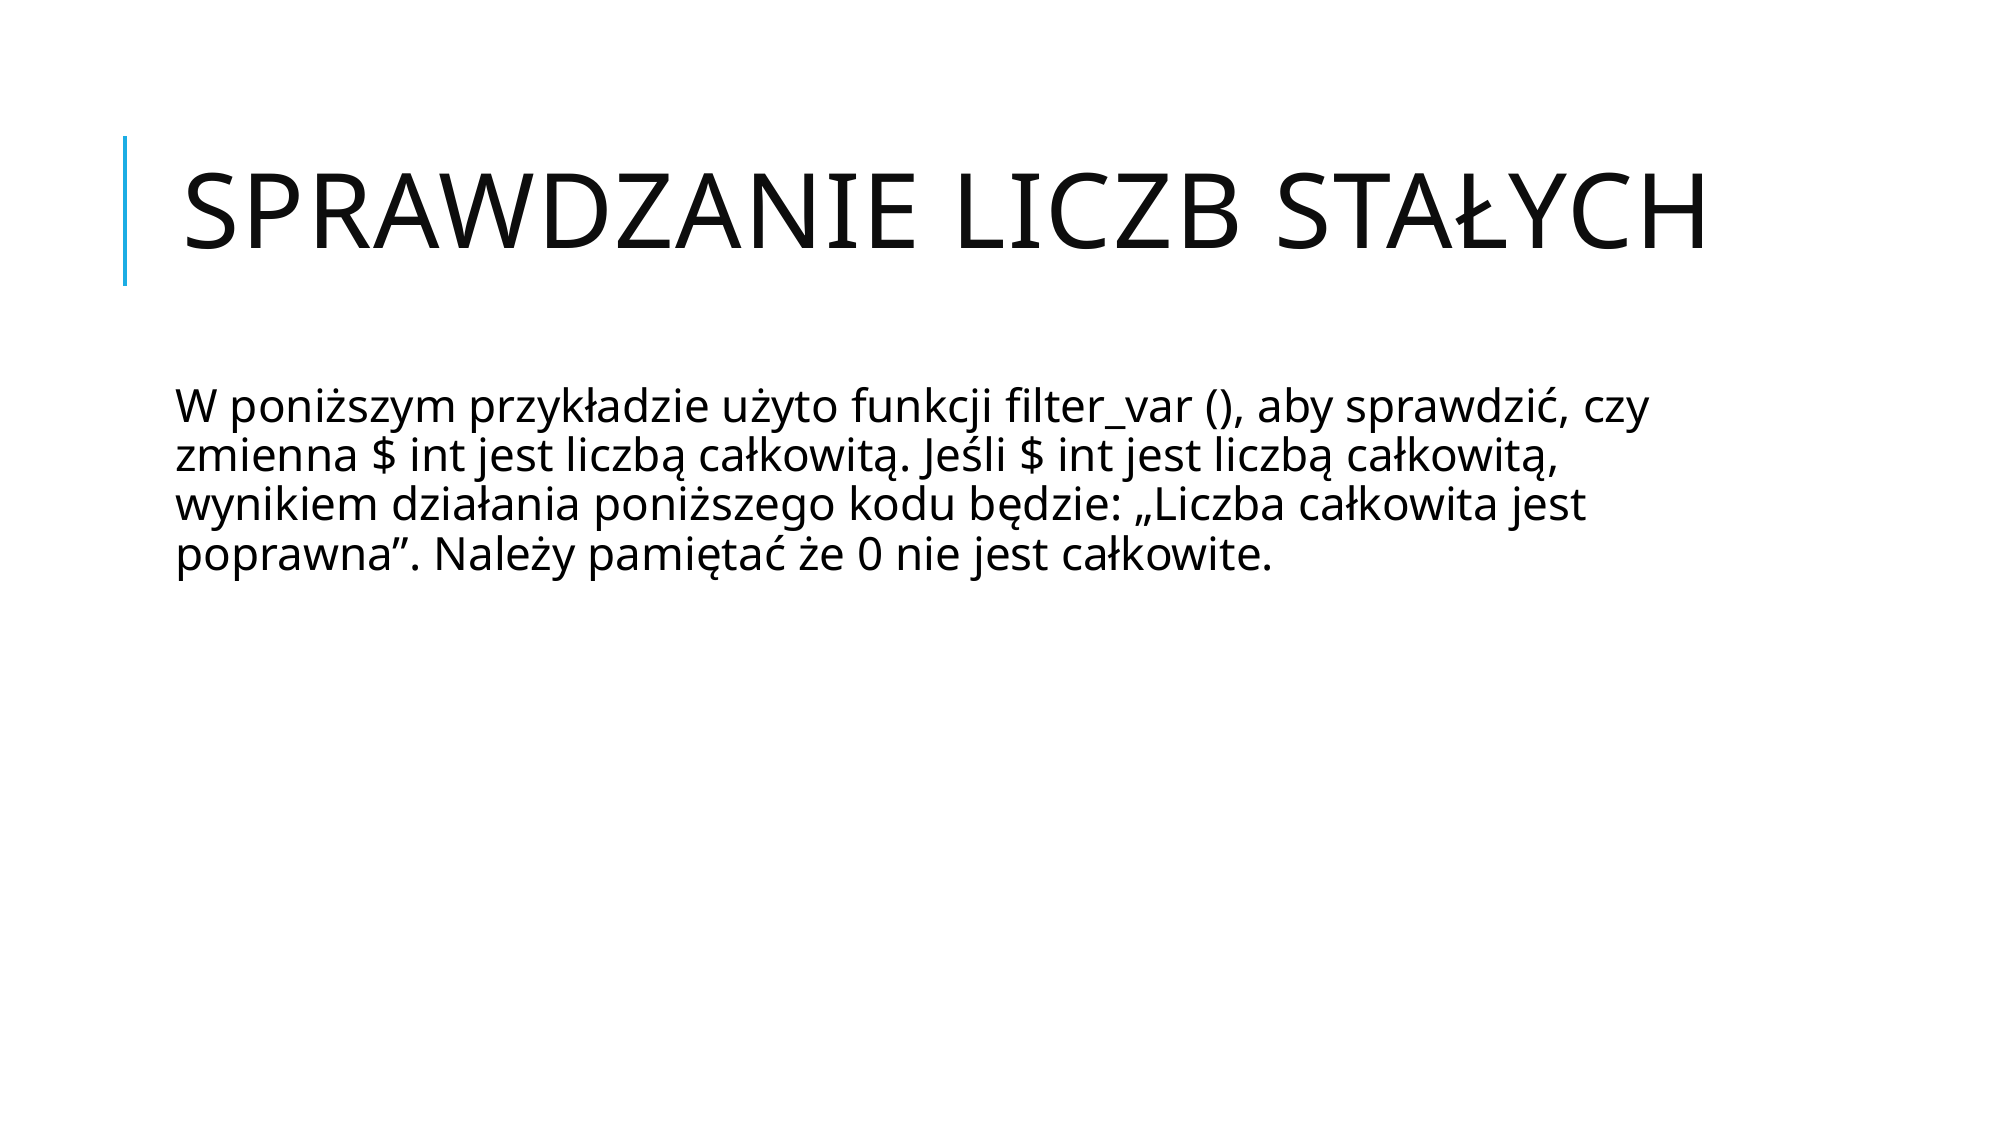

# Sprawdzanie liczb stałych
W poniższym przykładzie użyto funkcji filter_var (), aby sprawdzić, czy zmienna $ int jest liczbą całkowitą. Jeśli $ int jest liczbą całkowitą, wynikiem działania poniższego kodu będzie: „Liczba całkowita jest poprawna”. Należy pamiętać że 0 nie jest całkowite.